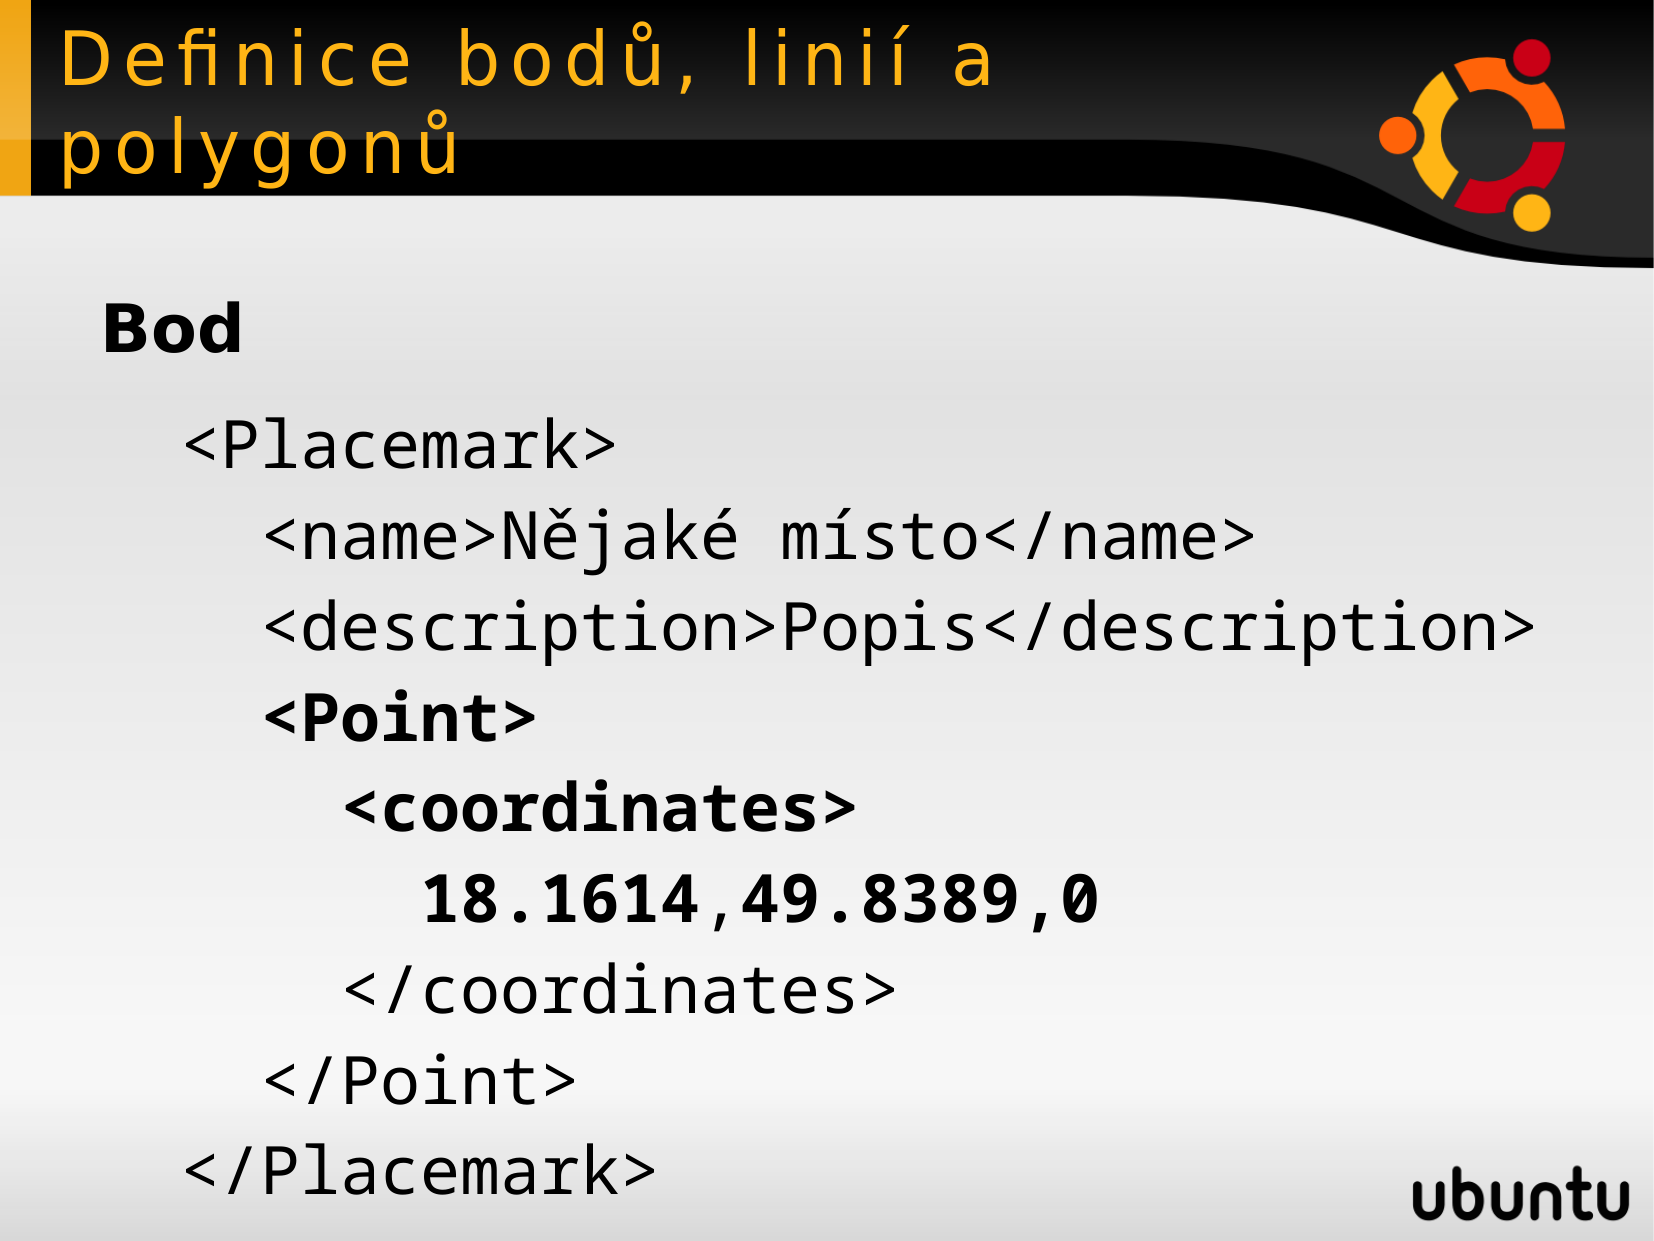

# Definice bodů, linií a polygonů
Bod
 <Placemark>
 <name>Nějaké místo</name>
 <description>Popis</description>
 <Point>
 <coordinates>
 18.1614,49.8389,0
 </coordinates>
 </Point>
 </Placemark>